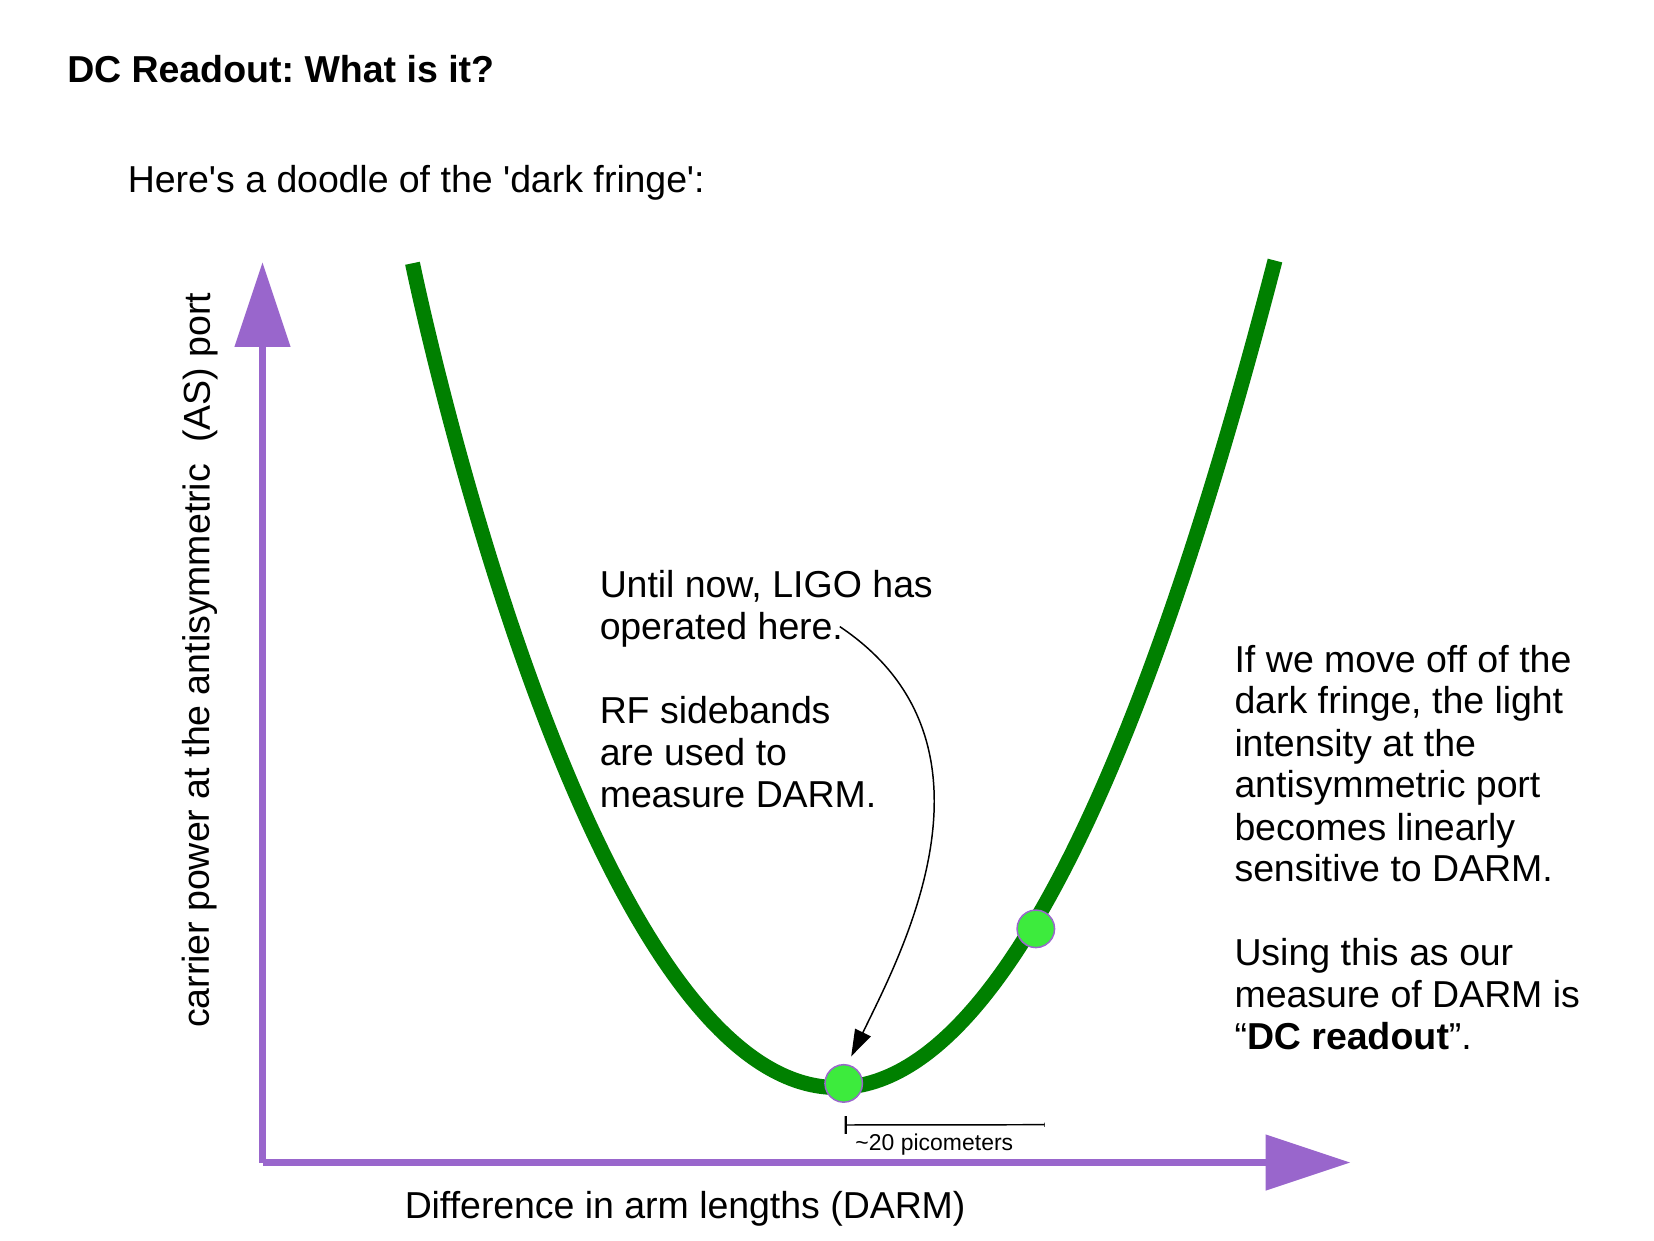

DC Readout: What is it?
Here's a doodle of the 'dark fringe':
Until now, LIGO has operated here.
RF sidebands
are used to measure DARM.
If we move off of the dark fringe, the light intensity at the antisymmetric port becomes linearly sensitive to DARM.
Using this as our measure of DARM is “DC readout”.
carrier power at the antisymmetric (AS) port
~20 picometers
Difference in arm lengths (DARM)